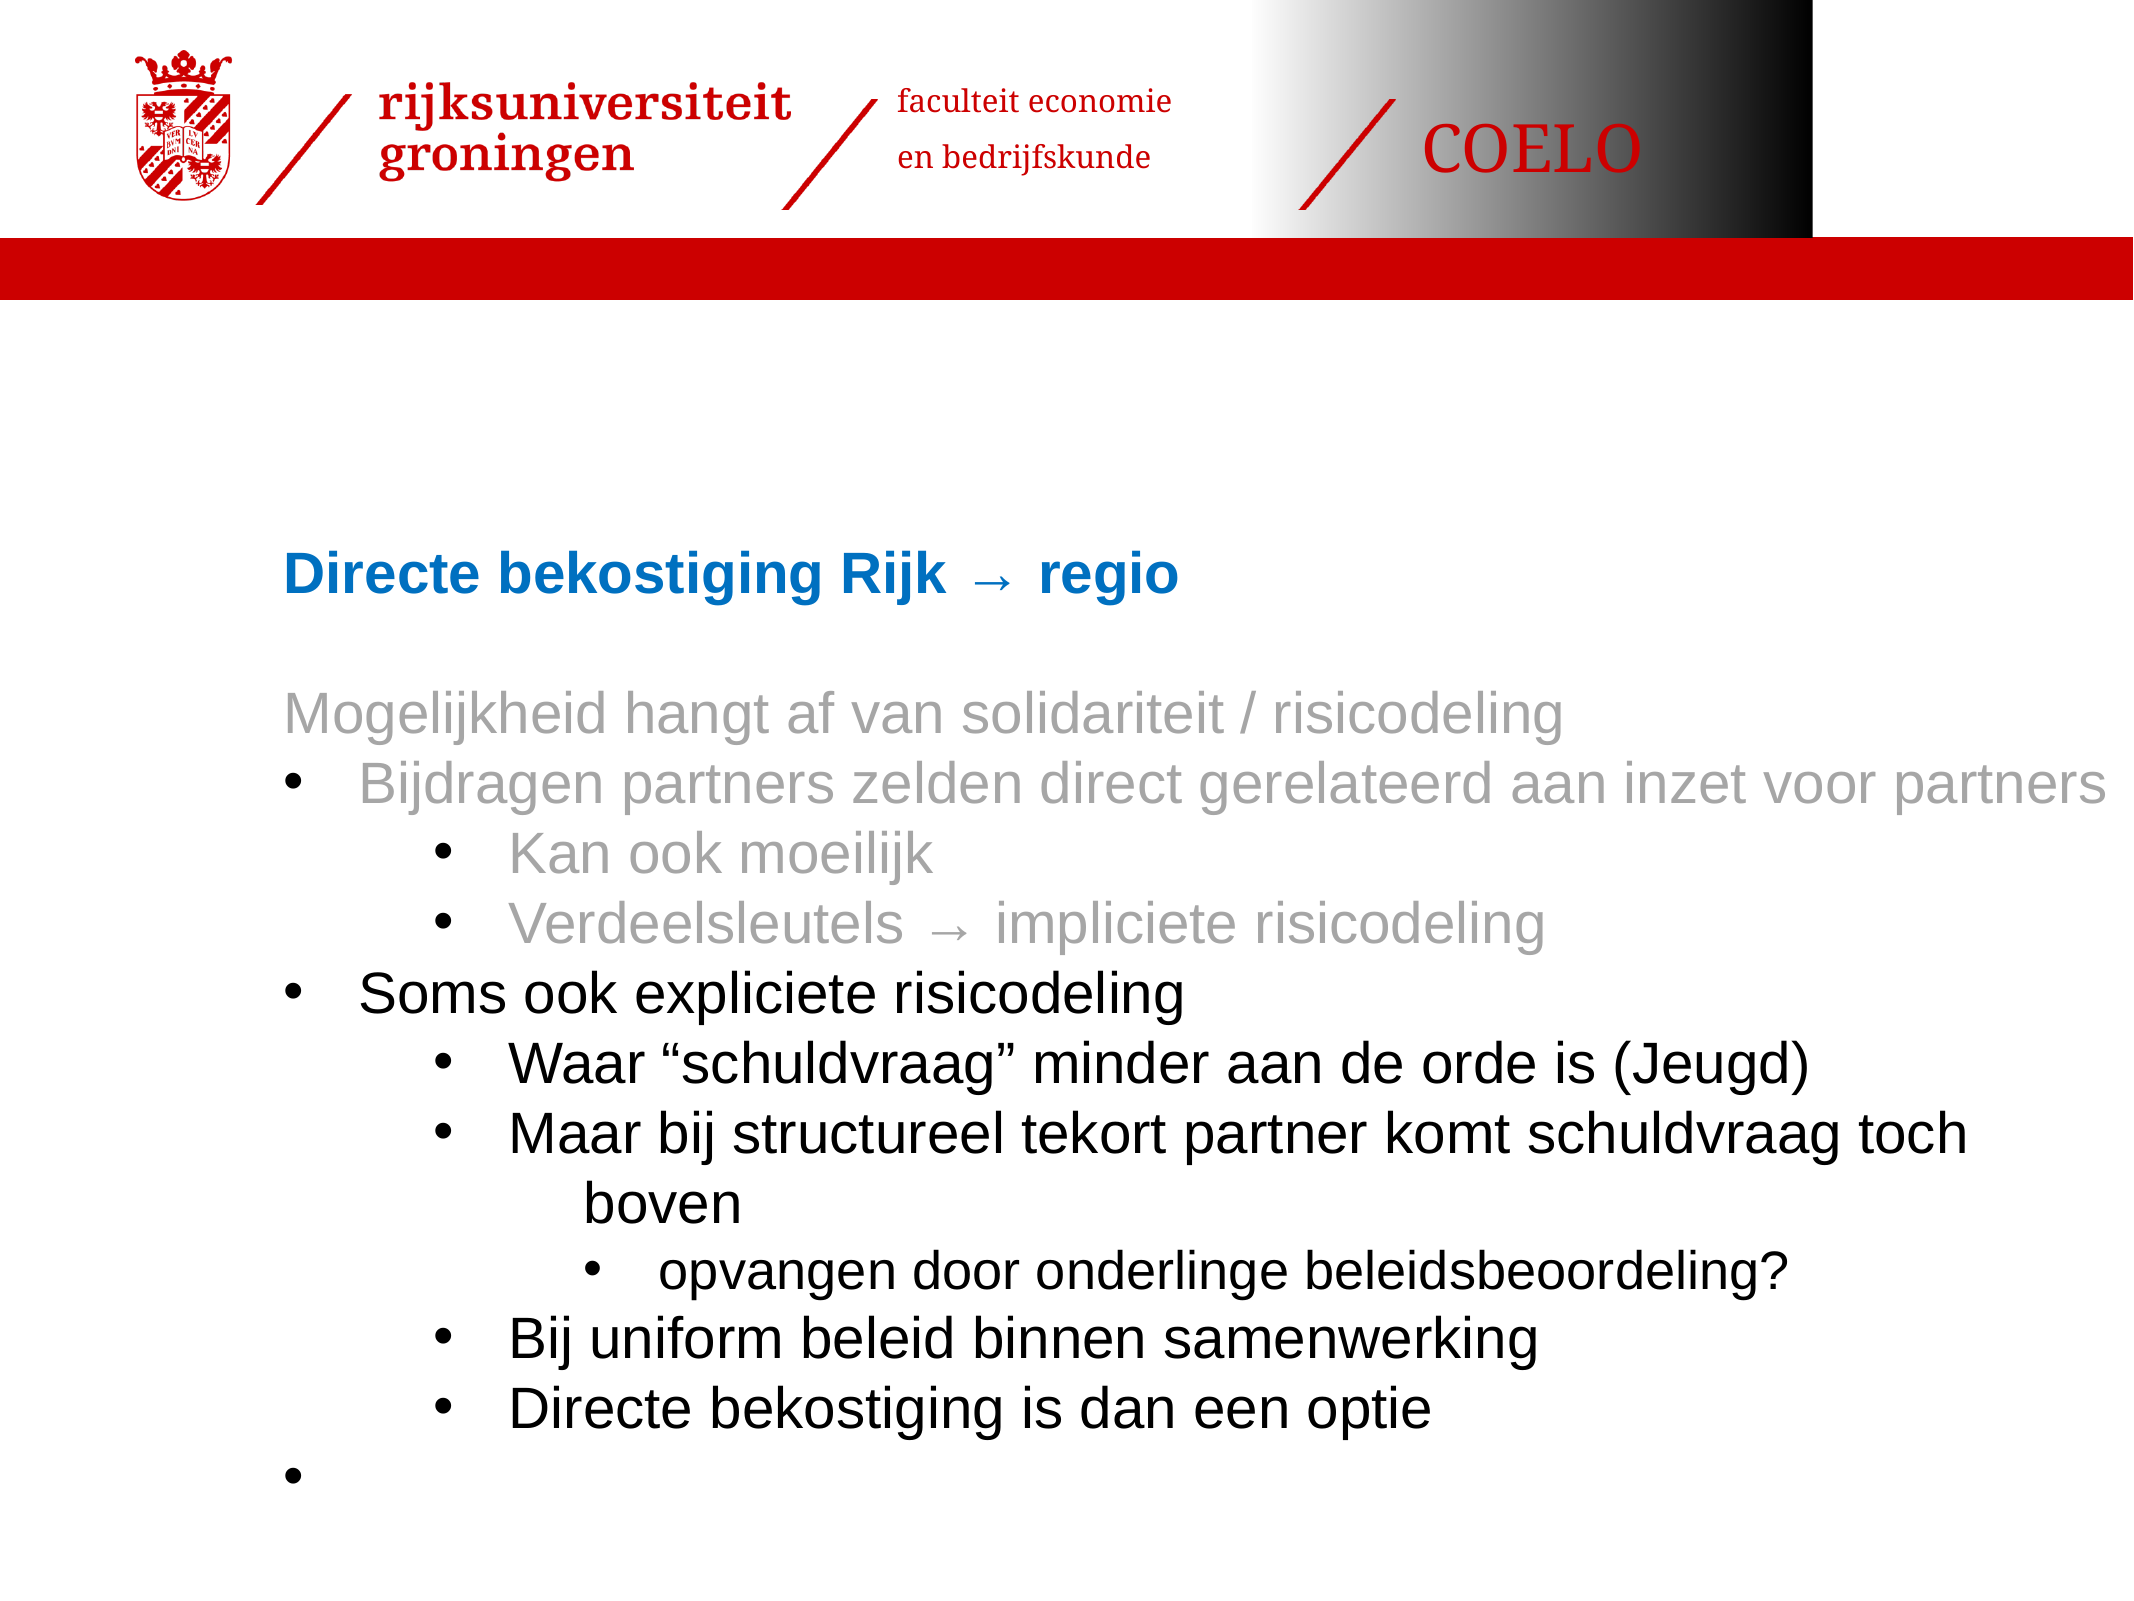

Directe bekostiging Rijk → regio
Mogelijkheid hangt af van solidariteit / risicodeling
Bijdragen partners zelden direct gerelateerd aan inzet voor partners
Kan ook moeilijk
Verdeelsleutels → impliciete risicodeling
Soms ook expliciete risicodeling
Waar “schuldvraag” minder aan de orde is (Jeugd)
Maar bij structureel tekort partner komt schuldvraag toch boven
opvangen door onderlinge beleidsbeoordeling?
Bij uniform beleid binnen samenwerking
Directe bekostiging is dan een optie